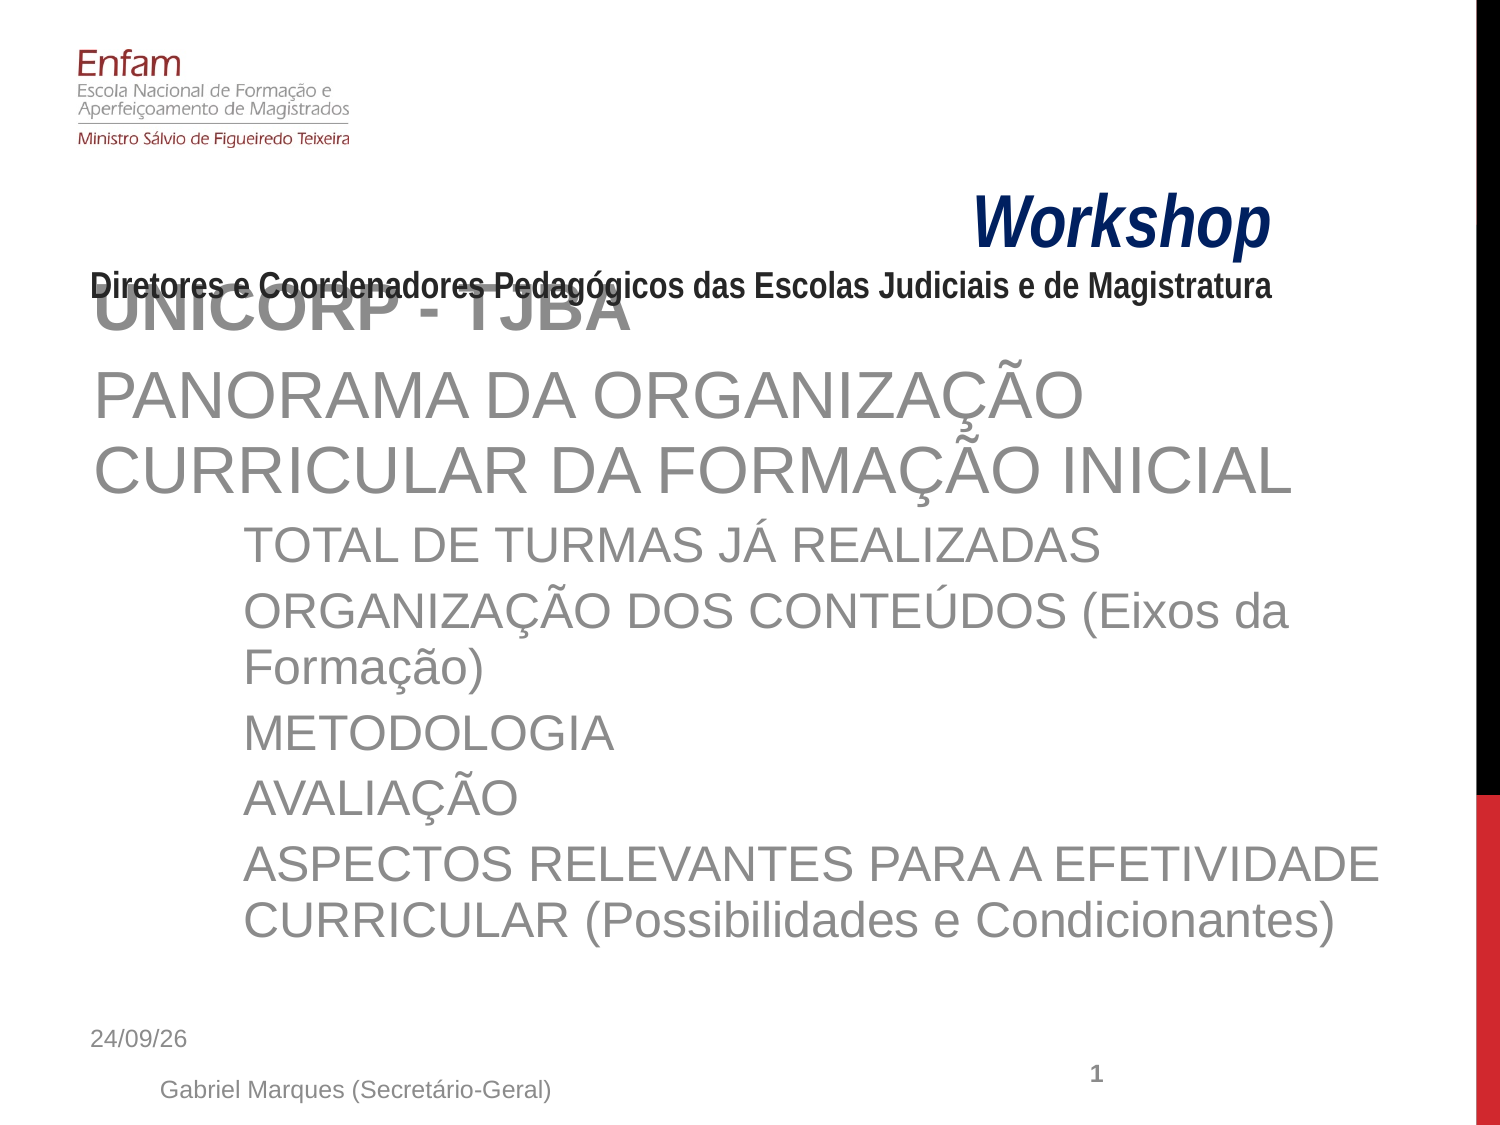

Workshop
Diretores e Coordenadores Pedagógicos das Escolas Judiciais e de Magistratura
UNICORP - TJBA
PANORAMA DA ORGANIZAÇÃO CURRICULAR DA FORMAÇÃO INICIAL
TOTAL DE TURMAS JÁ REALIZADAS
ORGANIZAÇÃO DOS CONTEÚDOS (Eixos da Formação)
METODOLOGIA
AVALIAÇÃO
ASPECTOS RELEVANTES PARA A EFETIVIDADE CURRICULAR (Possibilidades e Condicionantes)
1
Gabriel Marques (Secretário-Geral)